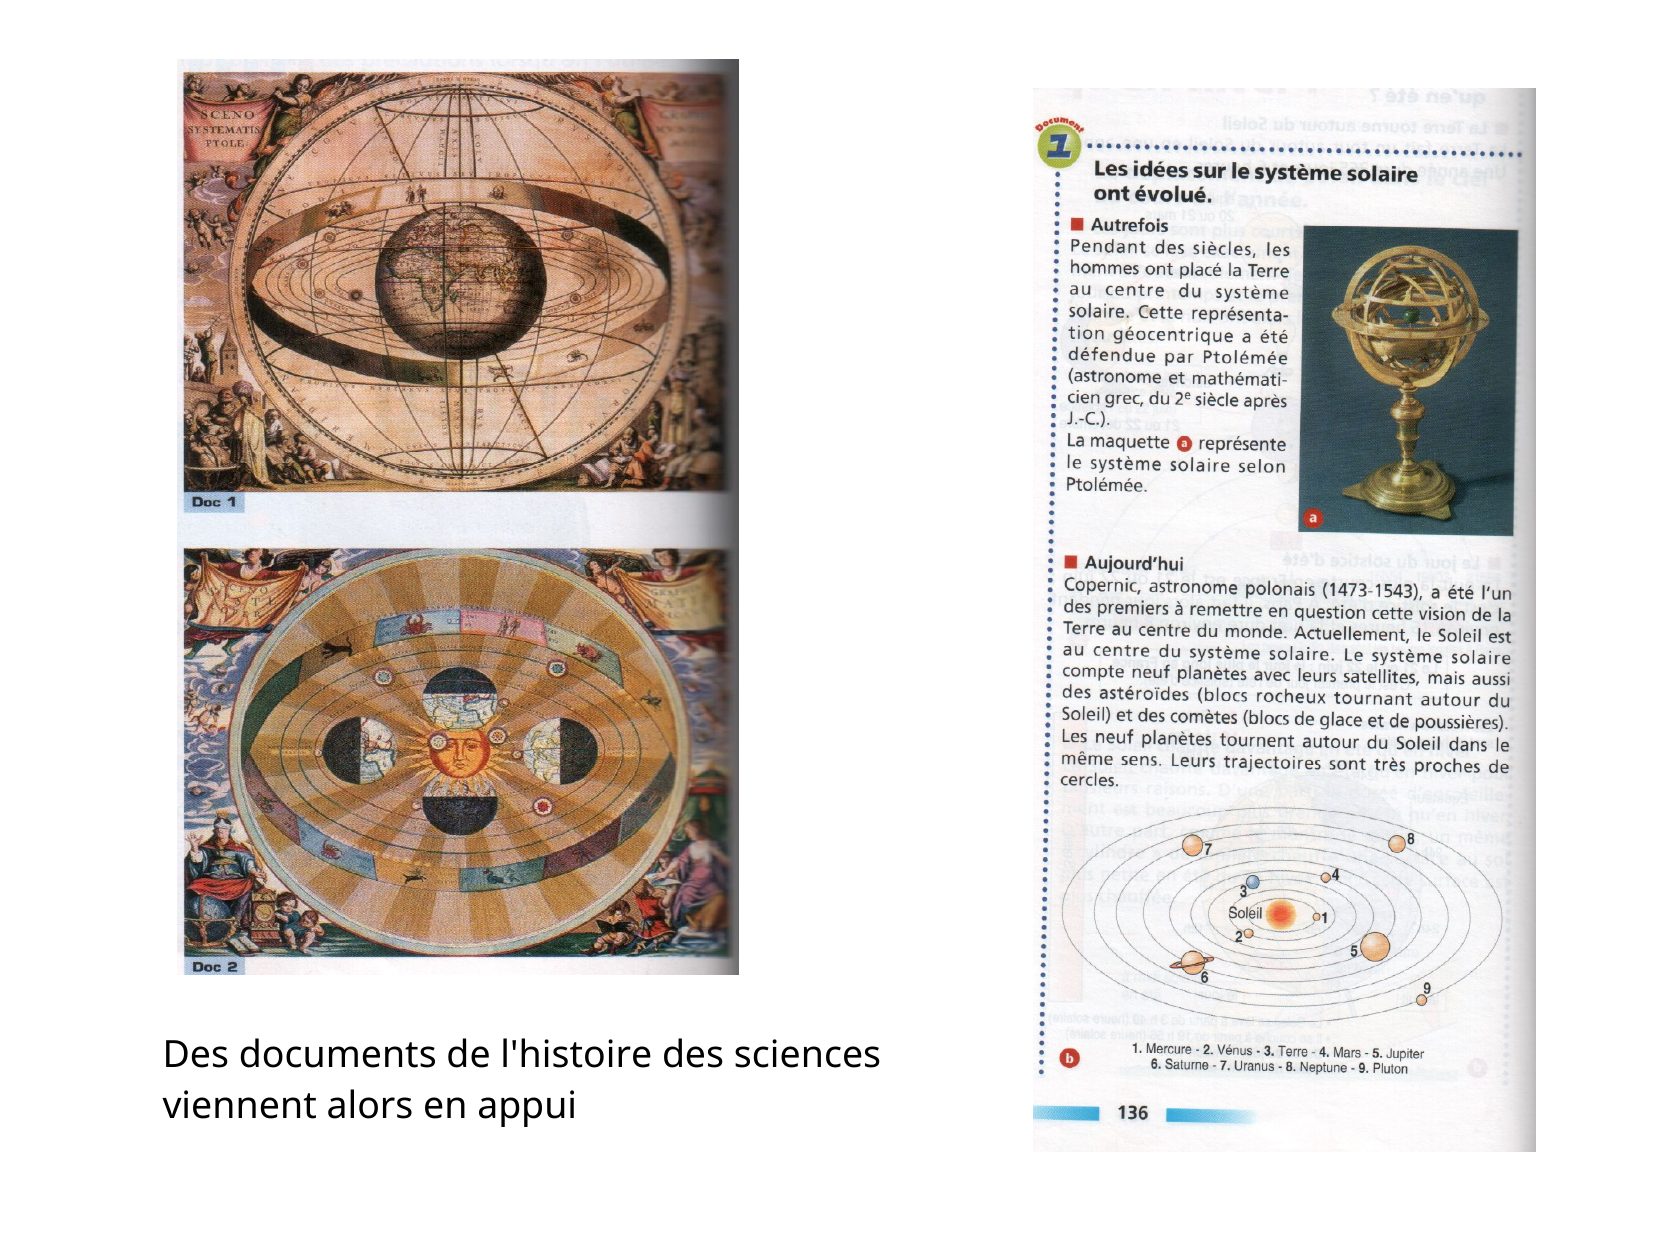

Des documents de l'histoire des sciences viennent alors en appui